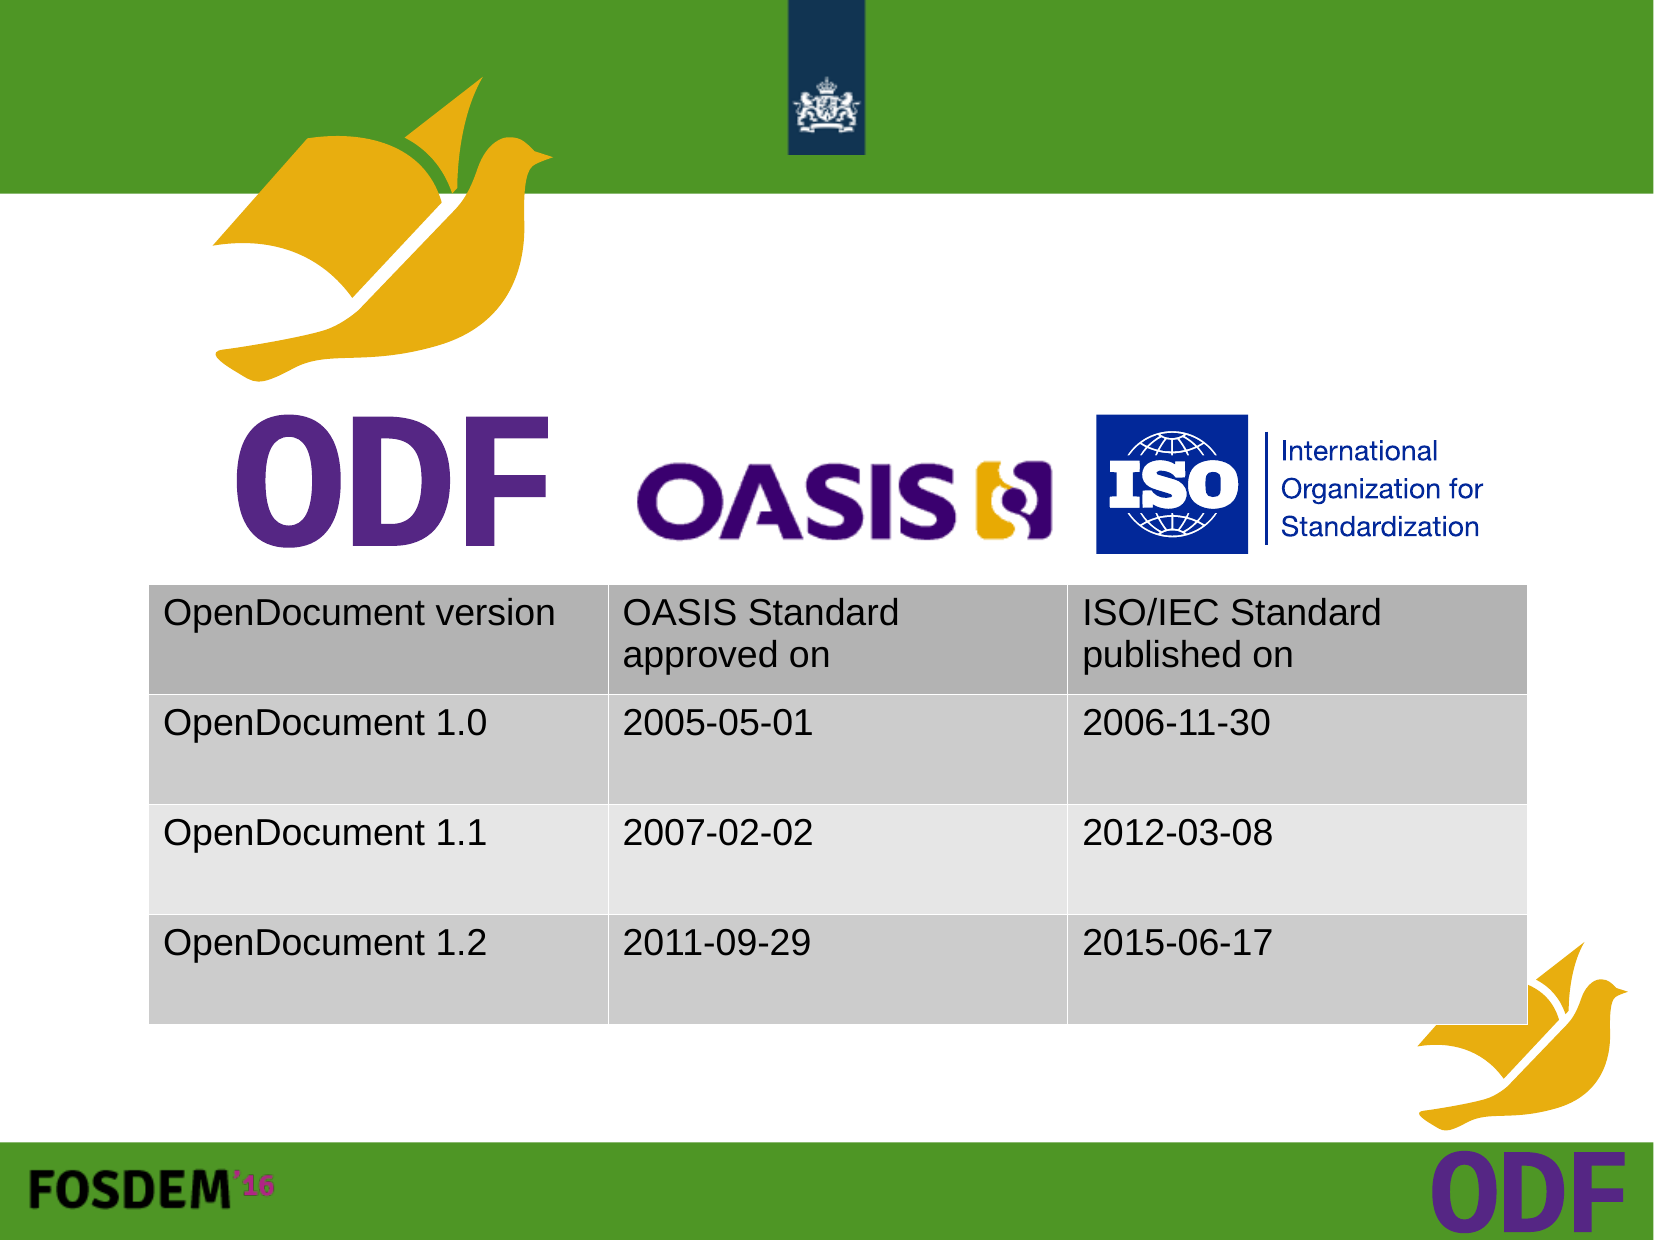

| OpenDocument version | OASIS Standard approved on | ISO/IEC Standard published on |
| --- | --- | --- |
| OpenDocument 1.0 | 2005-05-01 | 2006-11-30 |
| OpenDocument 1.1 | 2007-02-02 | 2012-03-08 |
| OpenDocument 1.2 | 2011-09-29 | 2015-06-17 |